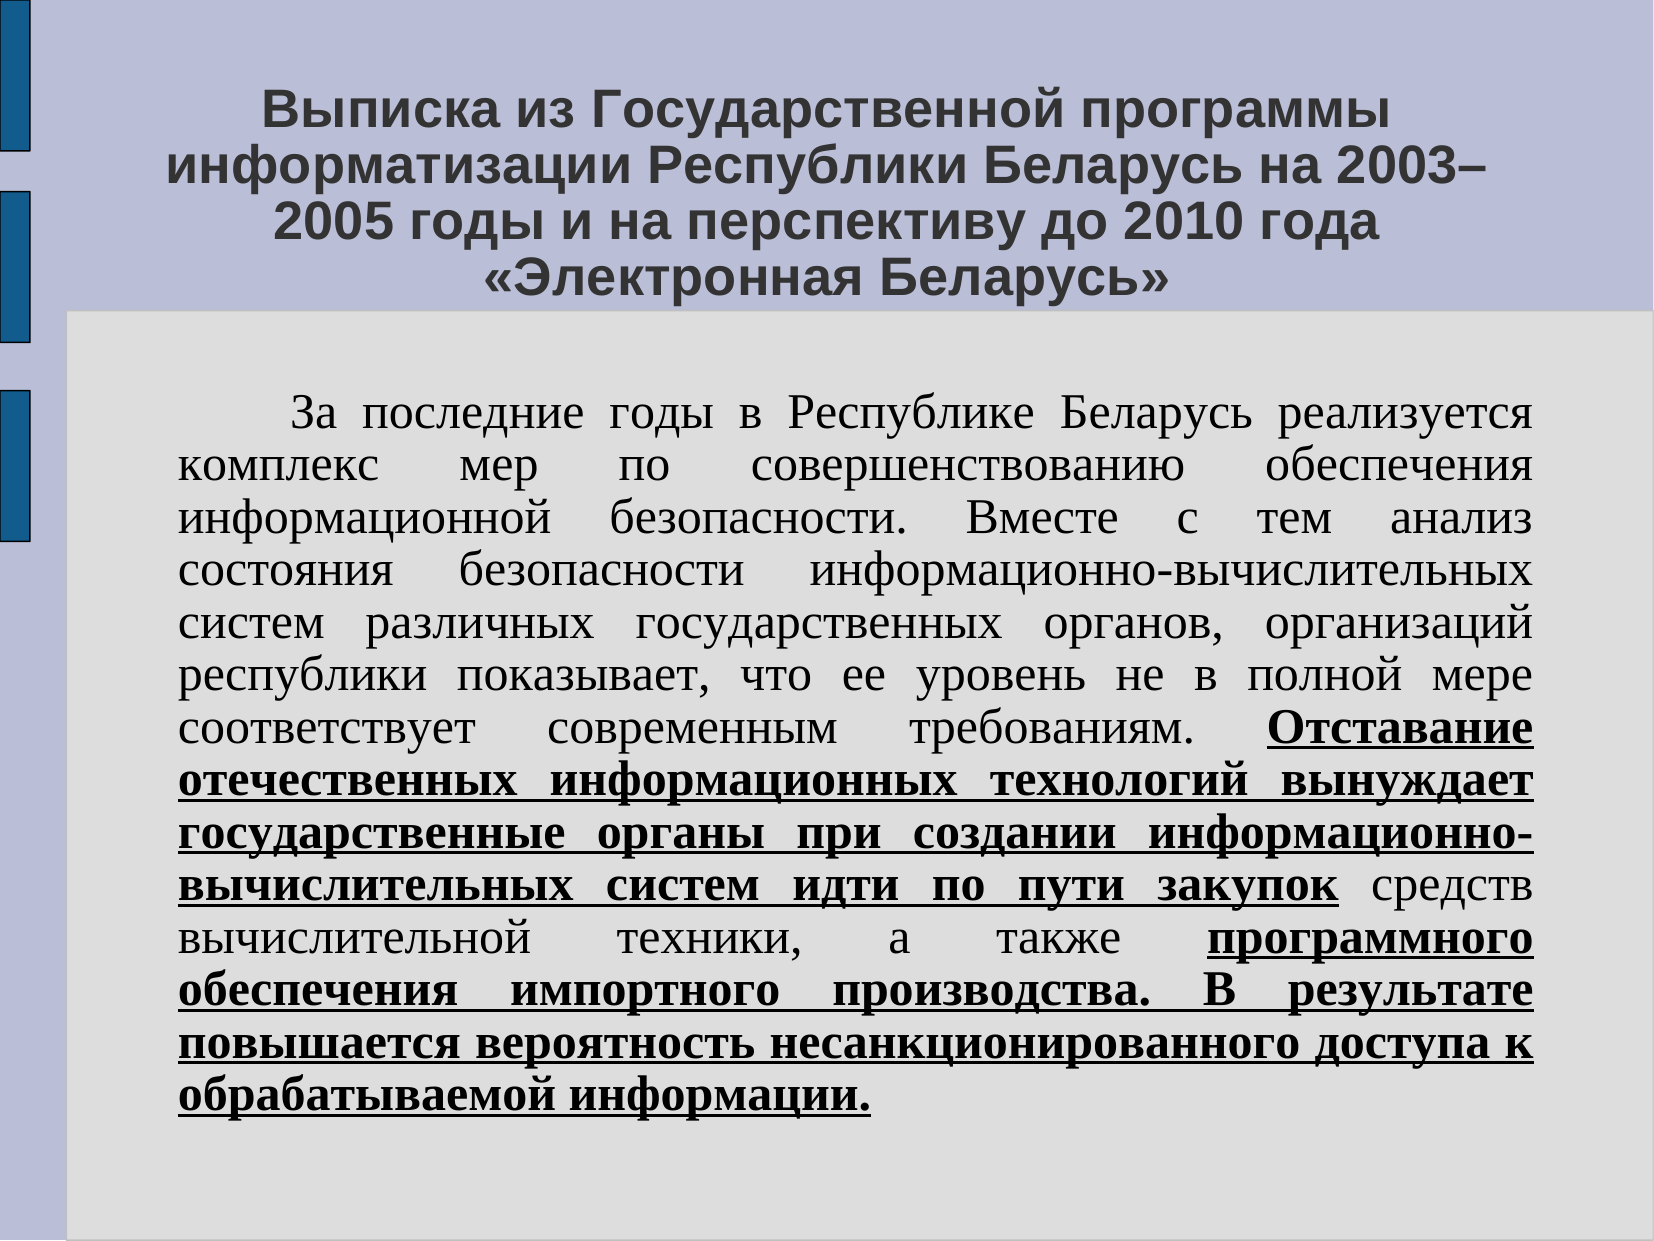

# Выписка из Государственной программы информатизации Республики Беларусь на 2003–2005 годы и на перспективу до 2010 года «Электронная Беларусь»
 За последние годы в Республике Беларусь реализуется комплекс мер по совершенствованию обеспечения информационной безопасности. Вместе с тем анализ состояния безопасности информационно-вычислительных систем различных государственных органов, организаций республики показывает, что ее уровень не в полной мере соответствует современным требованиям. Отставание отечественных информационных технологий вынуждает государственные органы при создании информационно-вычислительных систем идти по пути закупок средств вычислительной техники, а также программного обеспечения импортного производства. В результате повышается вероятность несанкционированного доступа к обрабатываемой информации.